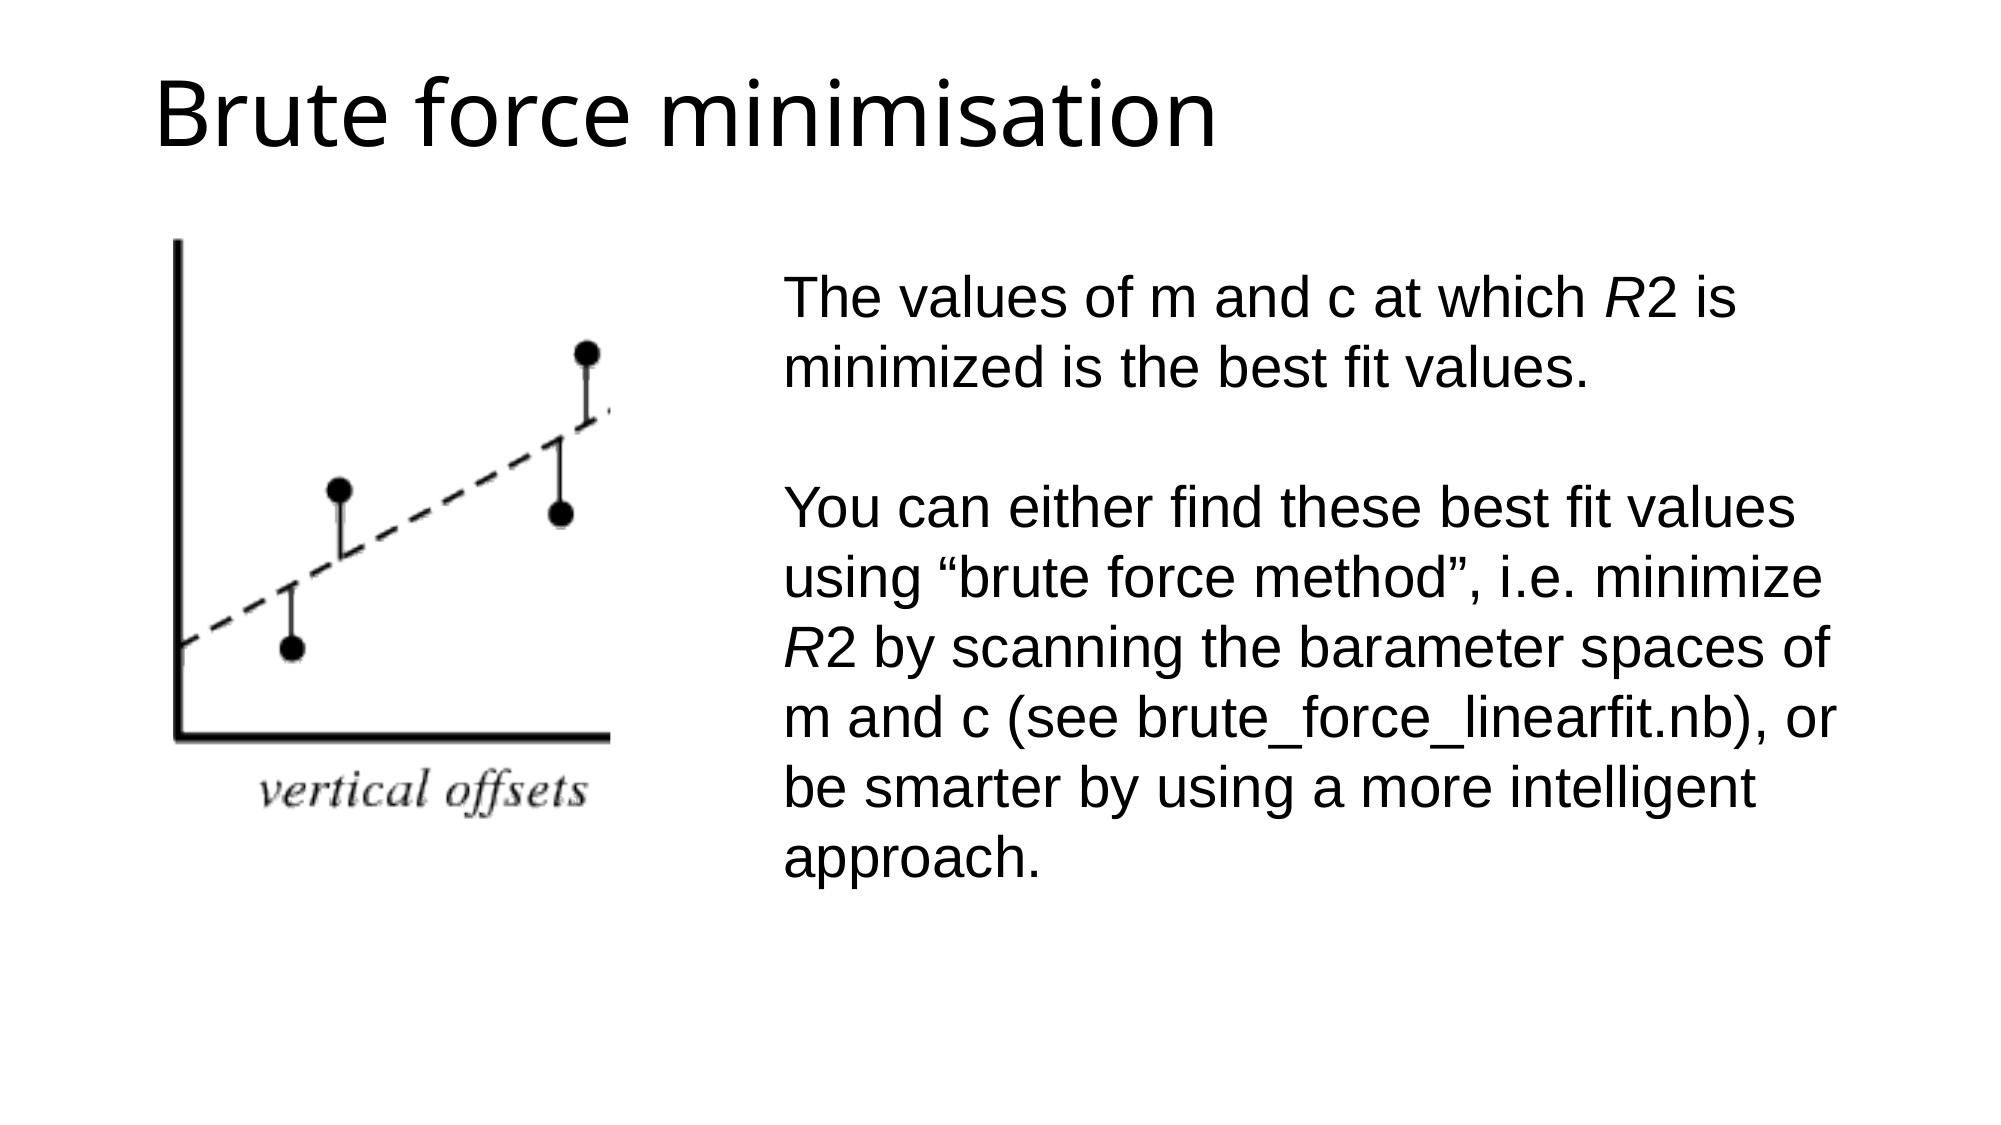

Brute force minimisation
The values of m and c at which R2 is minimized is the best fit values.
You can either find these best fit values using “brute force method”, i.e. minimize R2 by scanning the barameter spaces of m and c (see brute_force_linearfit.nb), or be smarter by using a more intelligent approach.